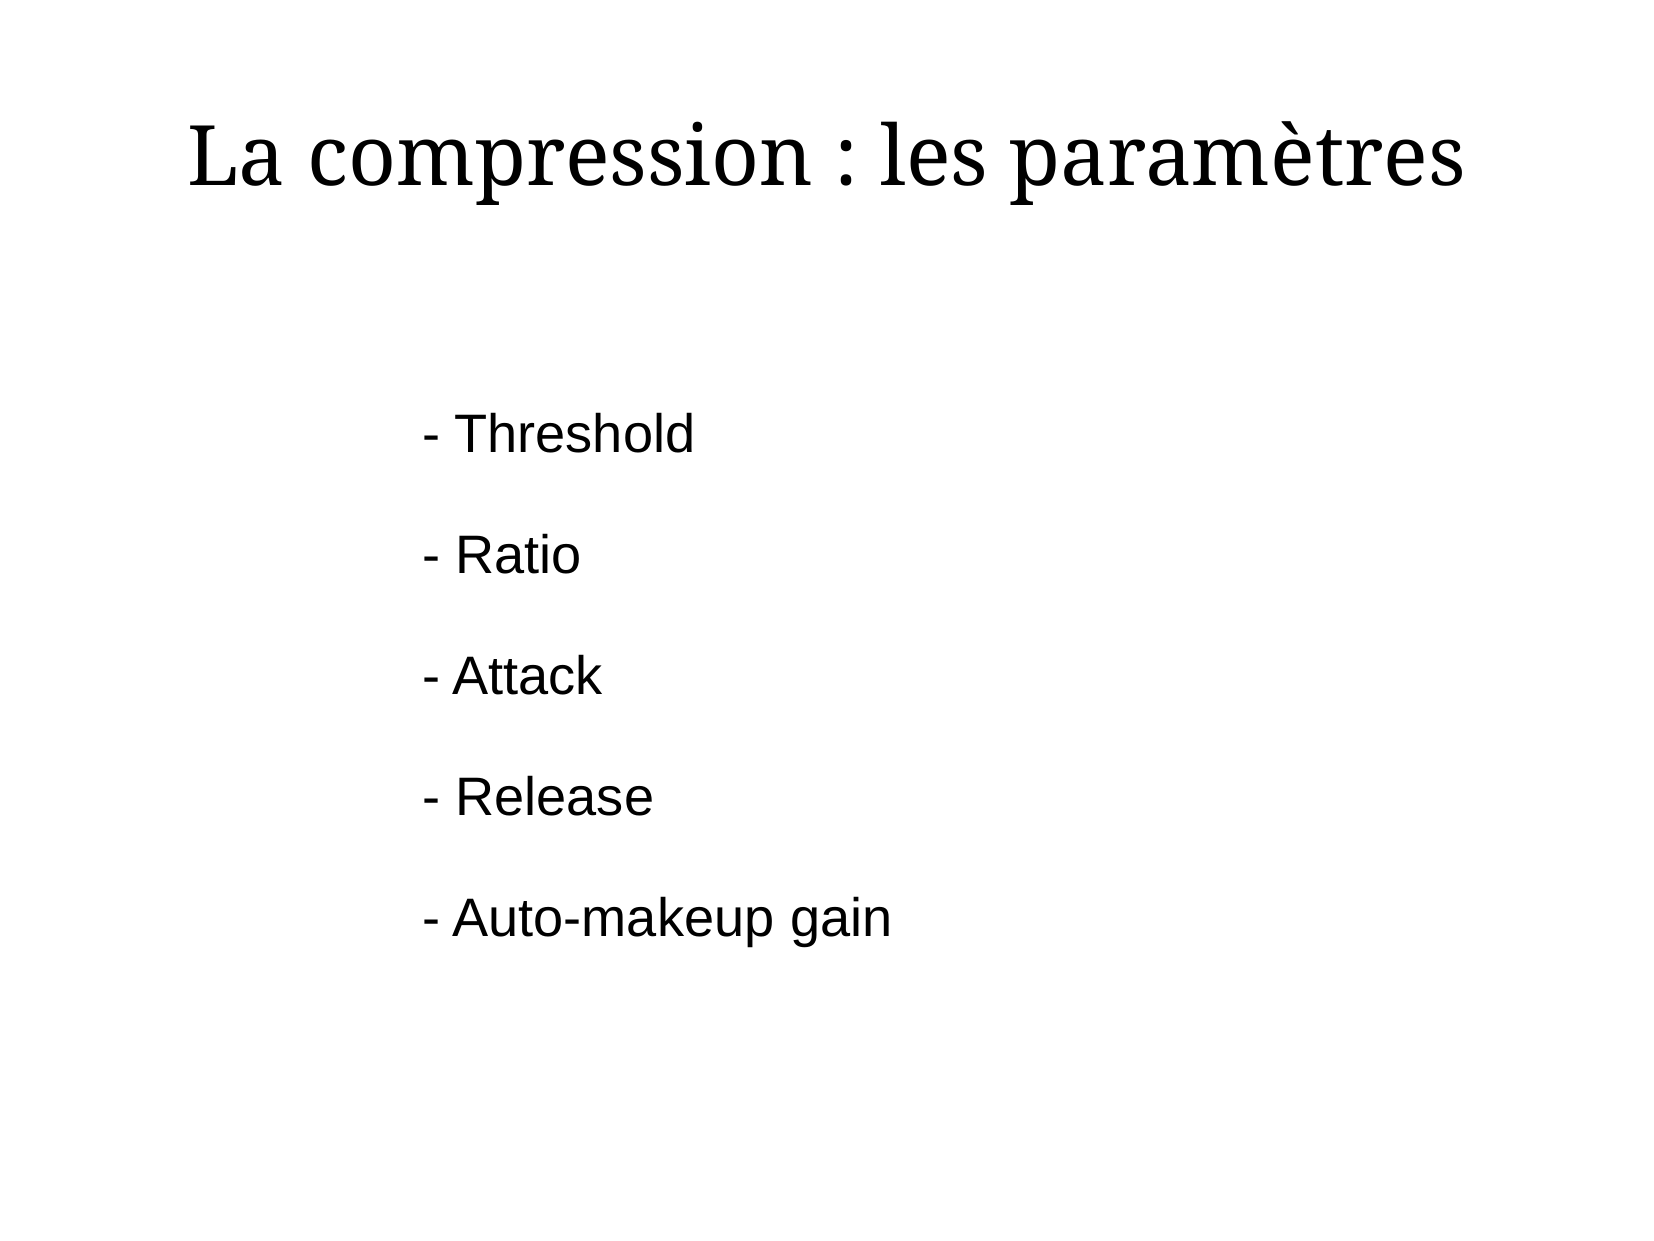

# La compression : les paramètres
- Threshold
- Ratio
- Attack
- Release
- Auto-makeup gain